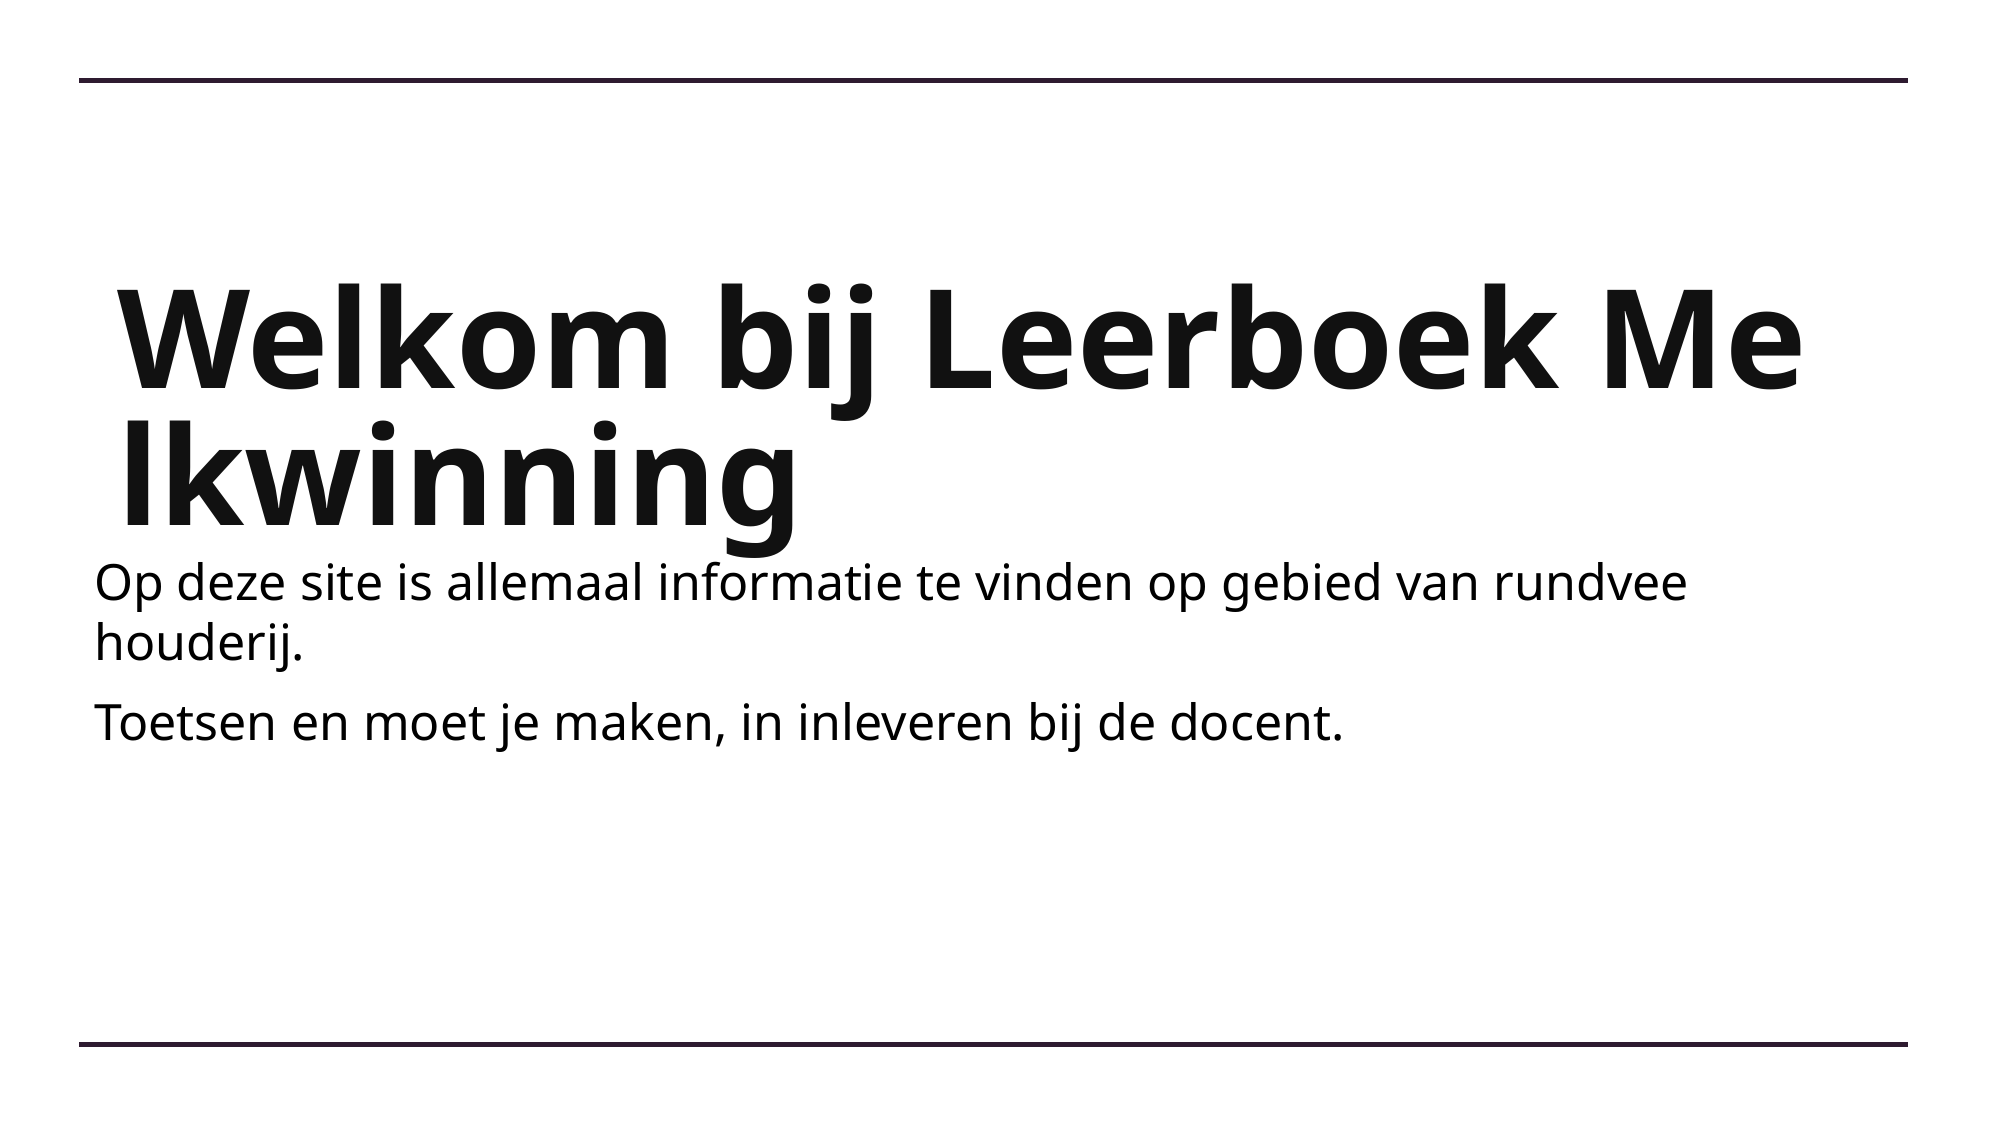

# Welkom bij Leerboek Melkwinning
Op deze site is allemaal informatie te vinden op gebied van rundvee houderij.
Toetsen en moet je maken, in inleveren bij de docent.